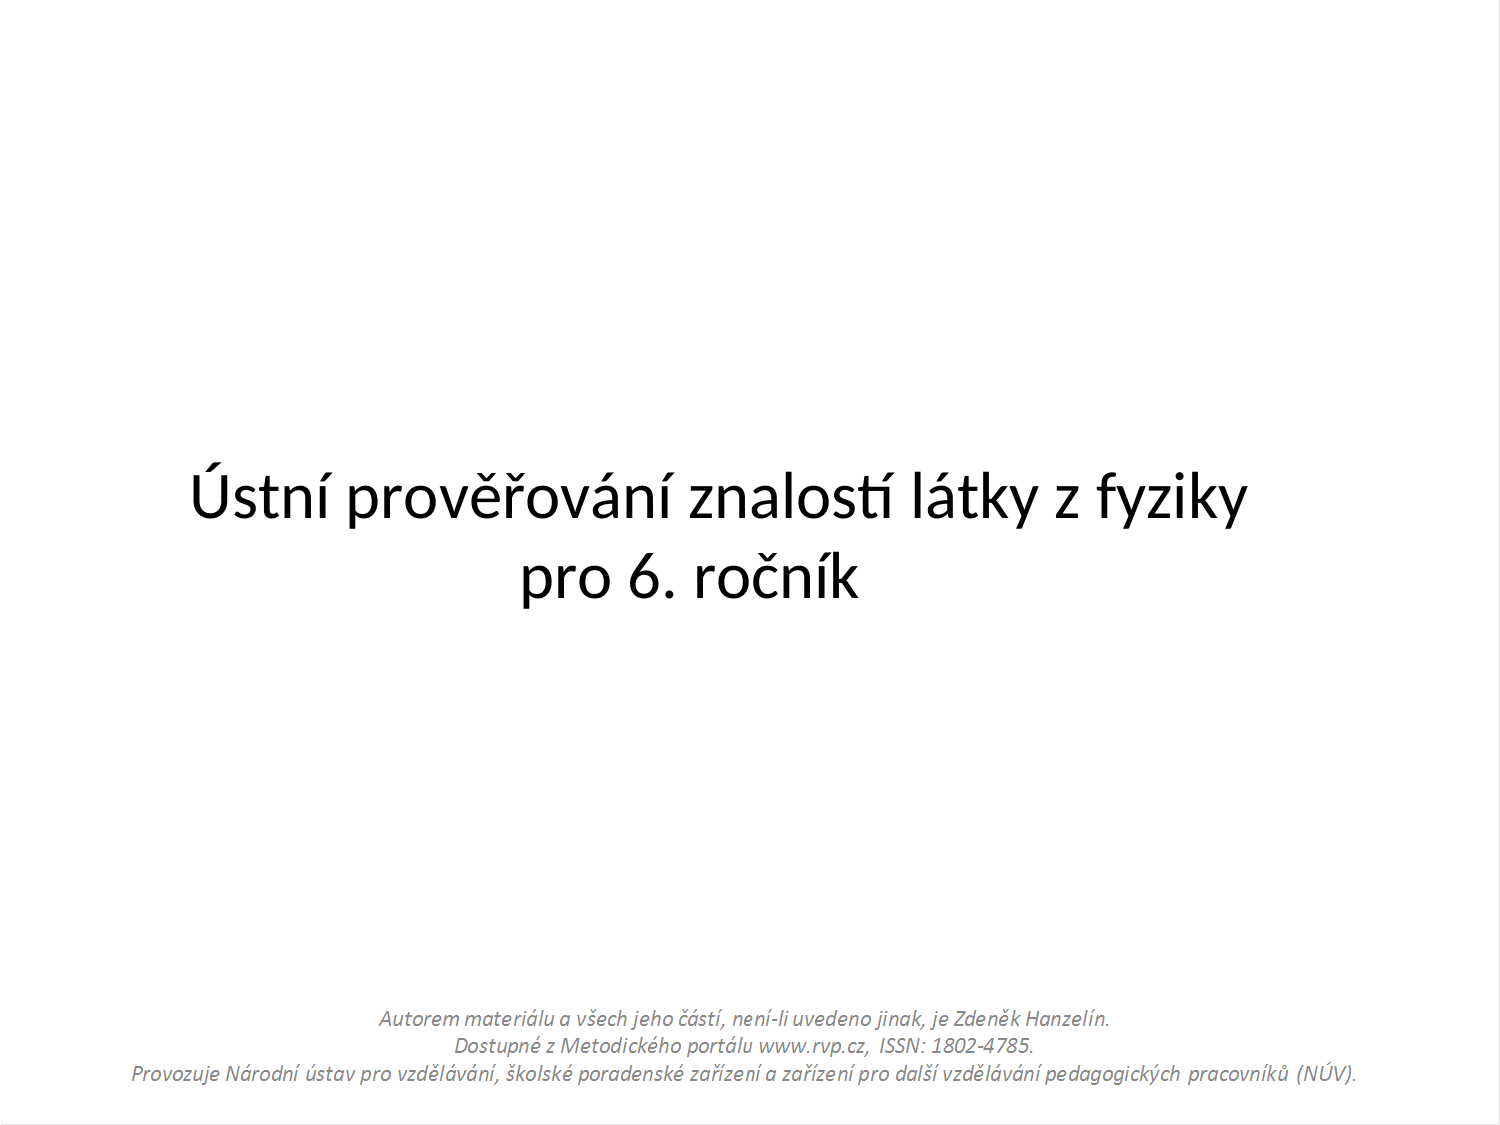

Ústní prověřování znalostí látky z fyziky
 pro 6. ročník